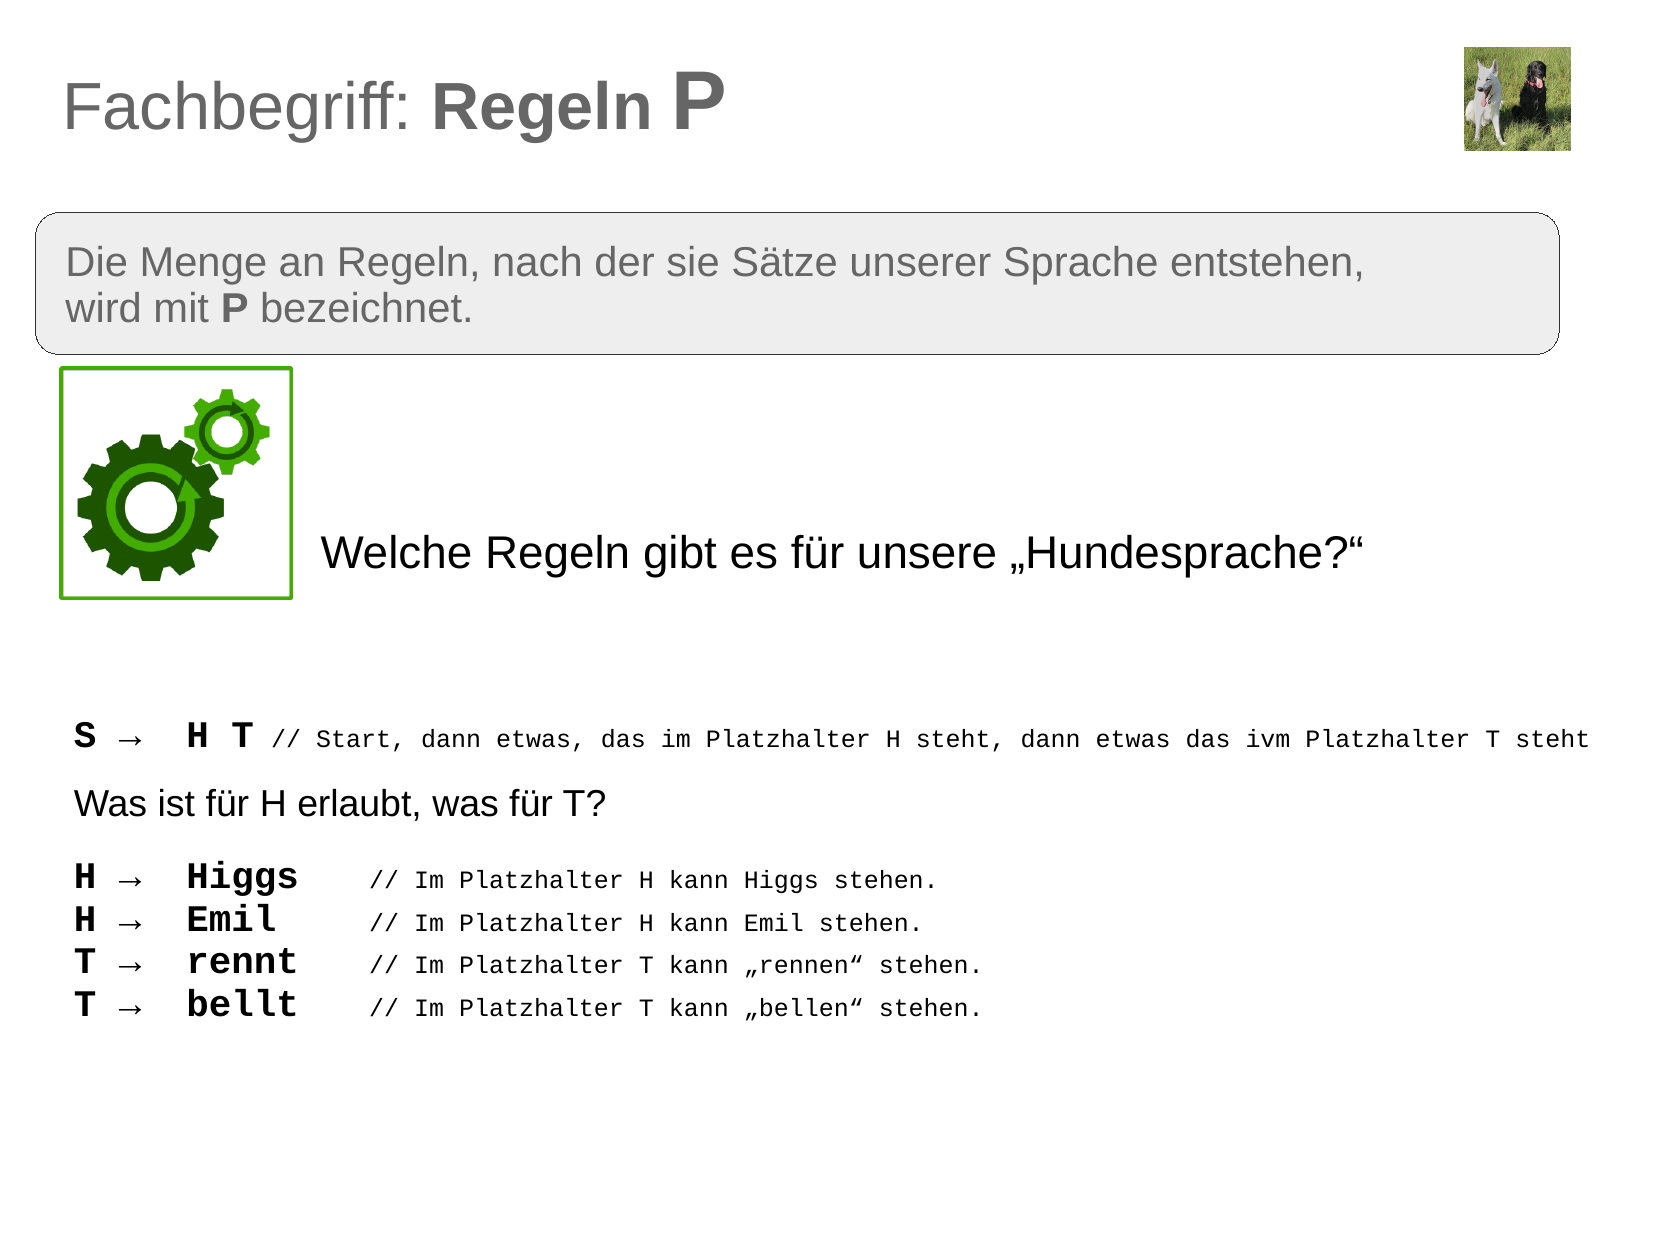

Fachbegriff: Regeln P
Die Menge an Regeln, nach der sie Sätze unserer Sprache entstehen, wird mit P bezeichnet.
Welche Regeln gibt es für unsere „Hundesprache?“
S → H T // Start, dann etwas, das im Platzhalter H steht, dann etwas das ivm Platzhalter T steht
Was ist für H erlaubt, was für T?
H → Higgs	// Im Platzhalter H kann Higgs stehen.
H → Emil 	// Im Platzhalter H kann Emil stehen.
T → rennt 	// Im Platzhalter T kann „rennen“ stehen.
T → bellt 	// Im Platzhalter T kann „bellen“ stehen.